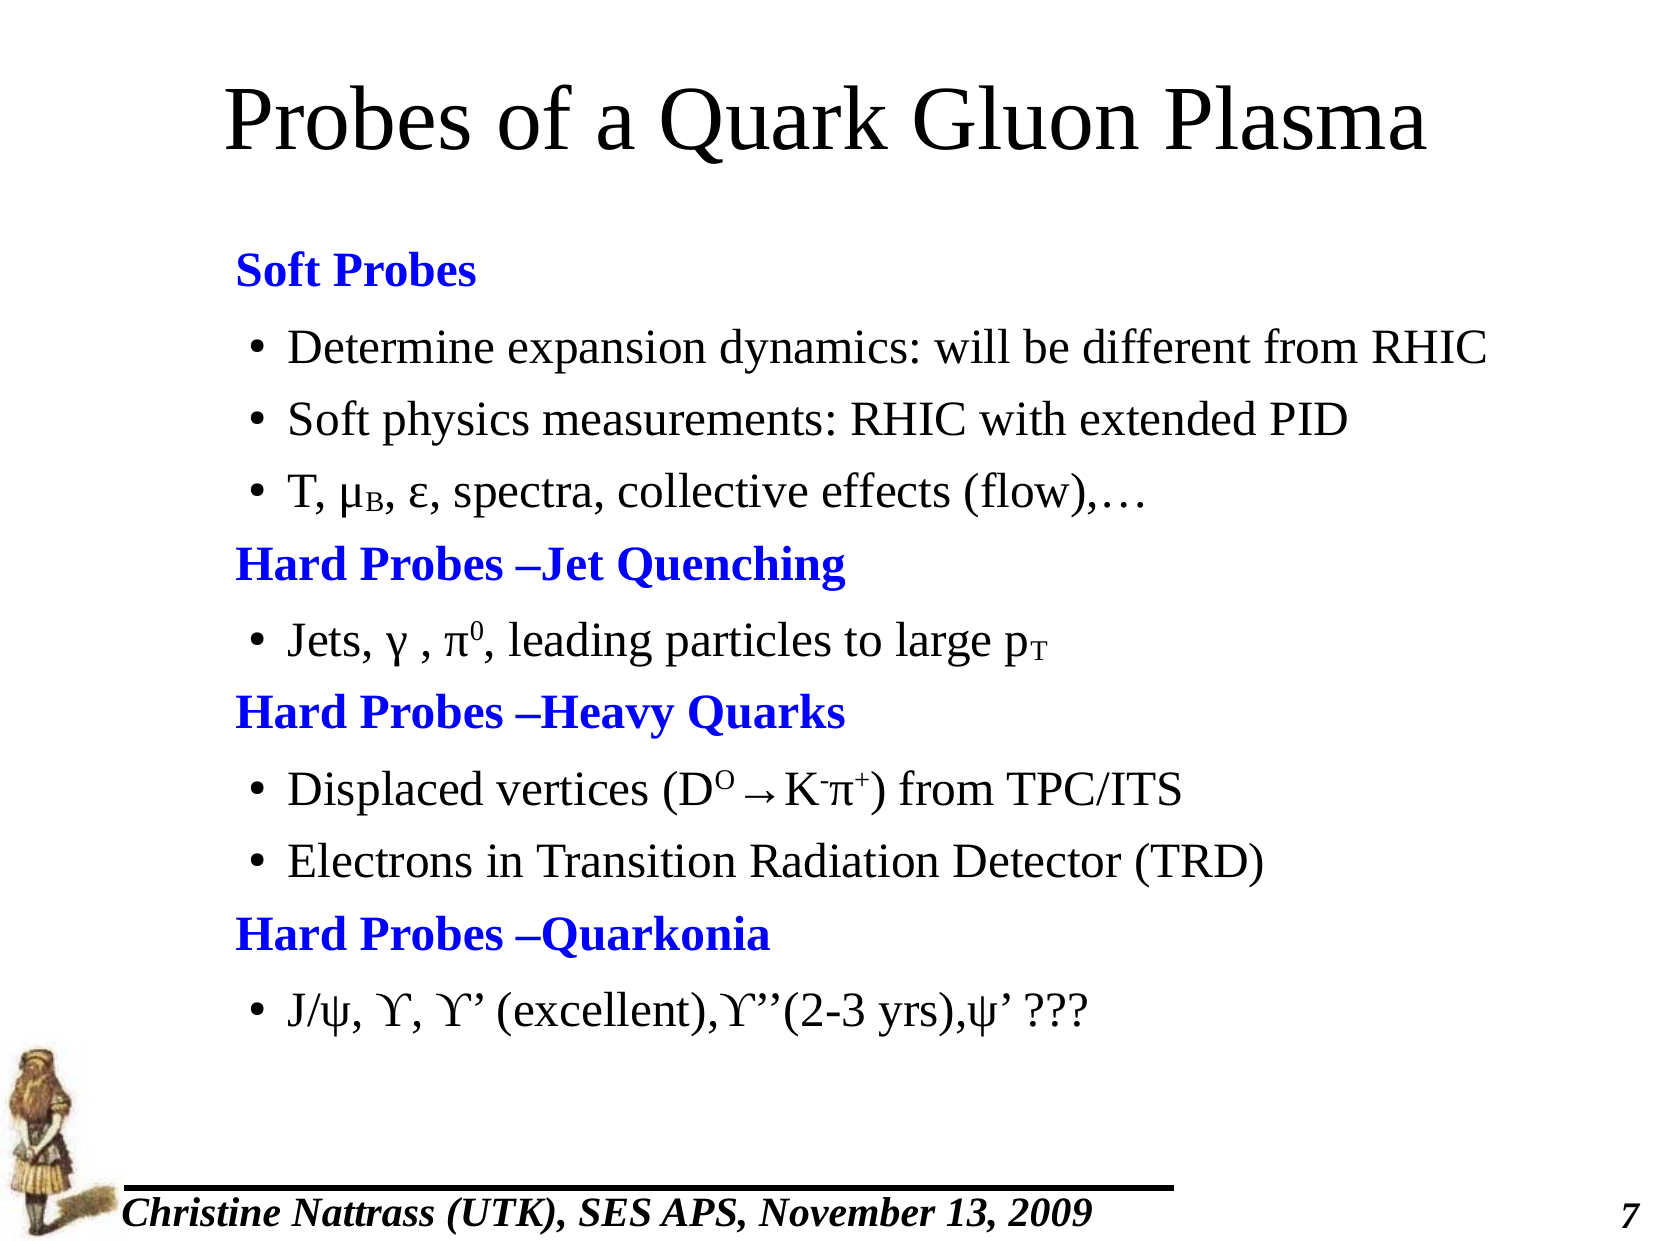

# Probes of a Quark Gluon Plasma
Soft Probes
Determine expansion dynamics: will be different from RHIC
Soft physics measurements: RHIC with extended PID
T, μB, ε, spectra, collective effects (flow),…
Hard Probes –Jet Quenching
Jets, γ , π0, leading particles to large pT
Hard Probes –Heavy Quarks
Displaced vertices (DO→K-π+) from TPC/ITS
Electrons in Transition Radiation Detector (TRD)
Hard Probes –Quarkonia
J/ψ, ϒ, ϒ’ (excellent),ϒ’’(2-3 yrs),ψ’ ???